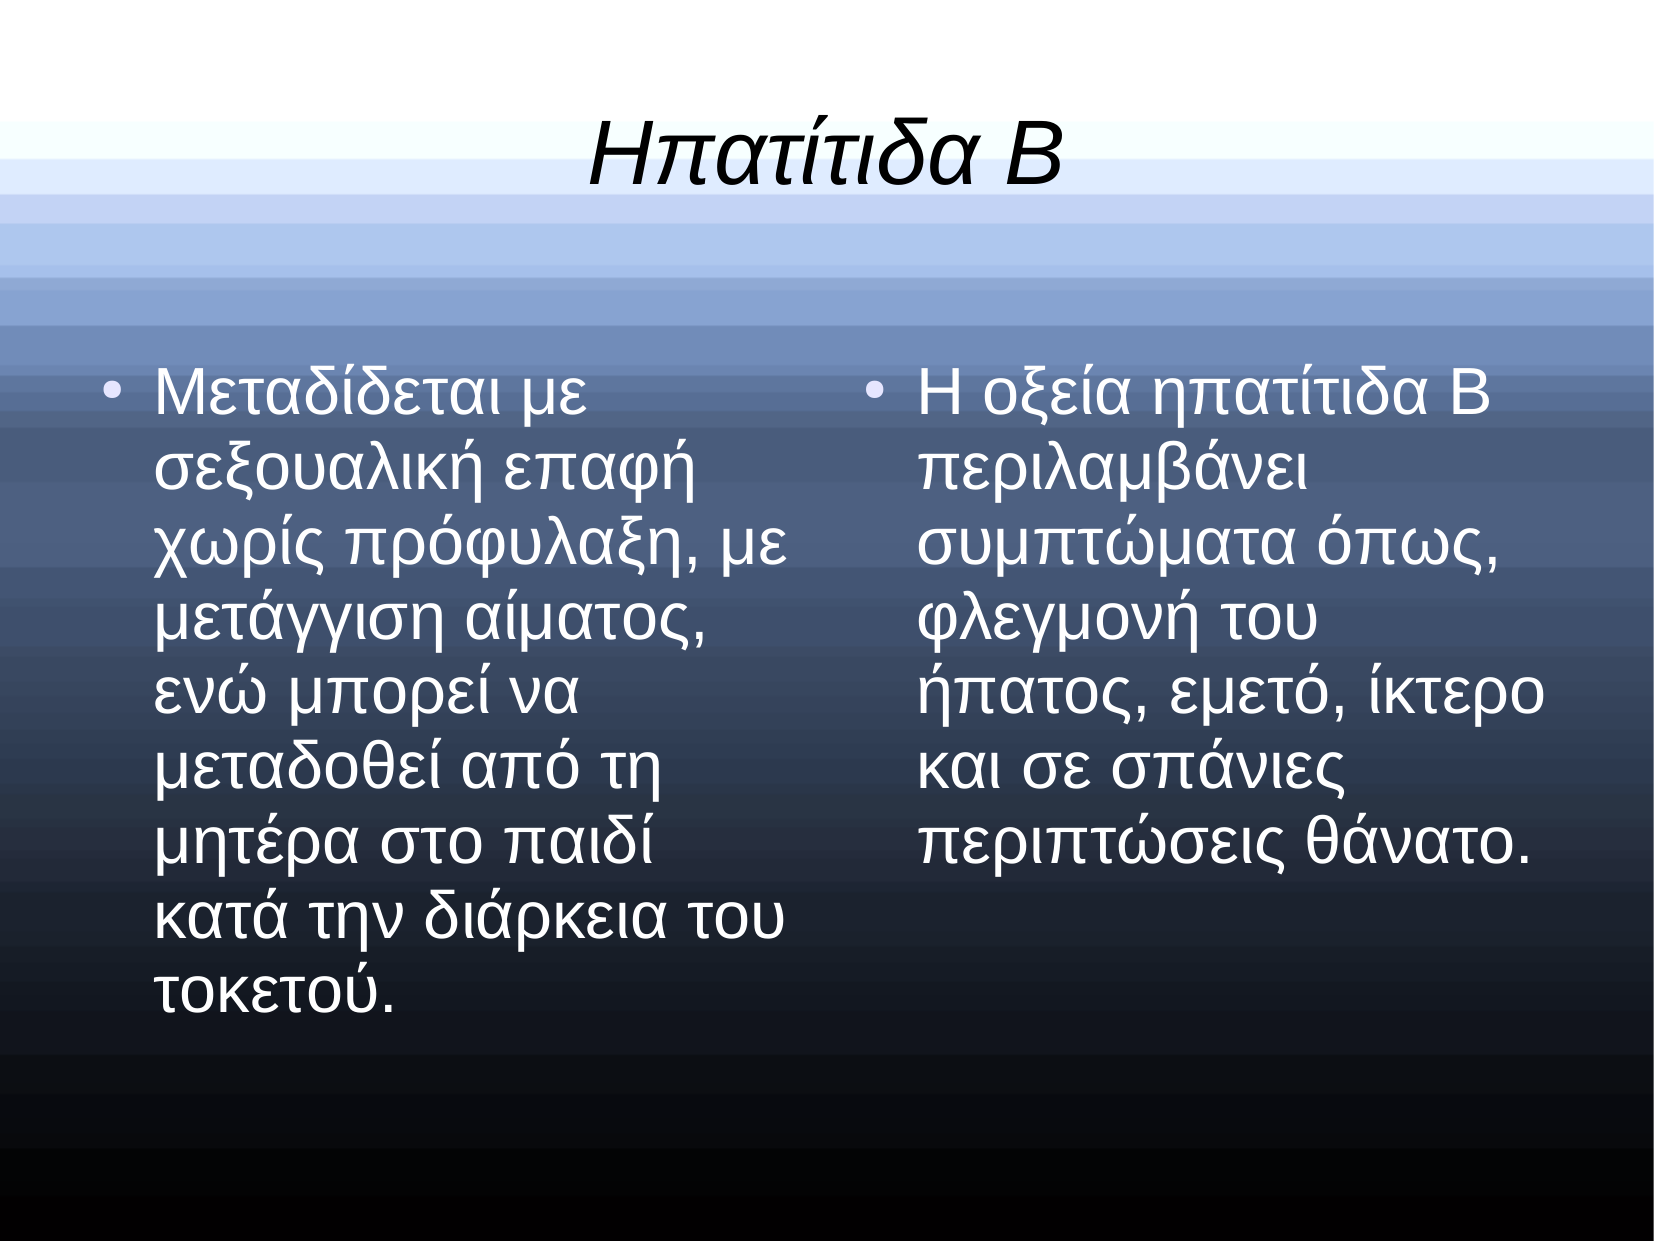

# Ηπατίτιδα Β
Μεταδίδεται με σεξουαλική επαφή χωρίς πρόφυλαξη, με μετάγγιση αίματος, ενώ μπορεί να μεταδοθεί από τη μητέρα στο παιδί κατά την διάρκεια του τοκετού.
Η οξεία ηπατίτιδα Β περιλαμβάνει συμπτώματα όπως, φλεγμονή του ήπατος, εμετό, ίκτερο και σε σπάνιες περιπτώσεις θάνατο.